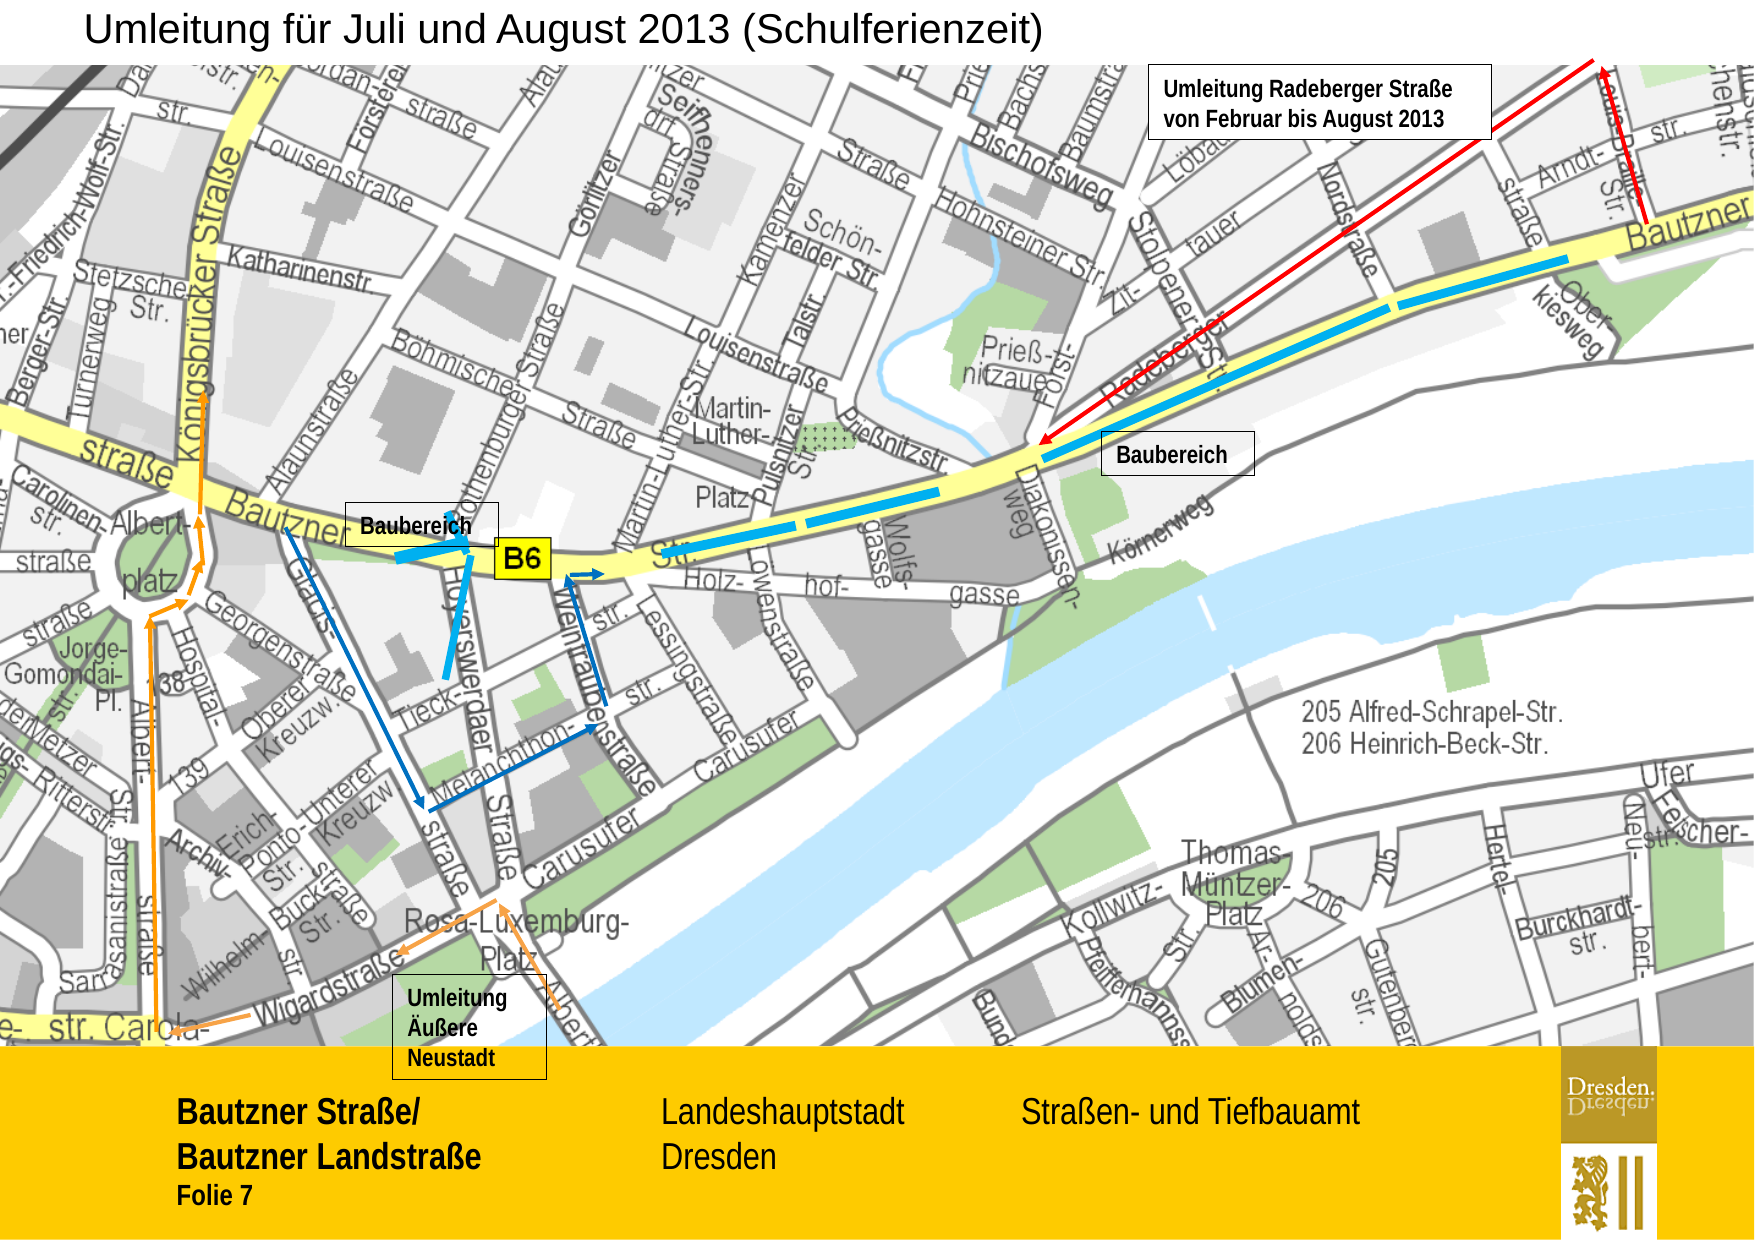

Umleitung für Juli und August 2013 (Schulferienzeit)
Umleitung Radeberger Straße
von Februar bis August 2013
Baubereich
Baubereich
Umleitung
Äußere Neustadt